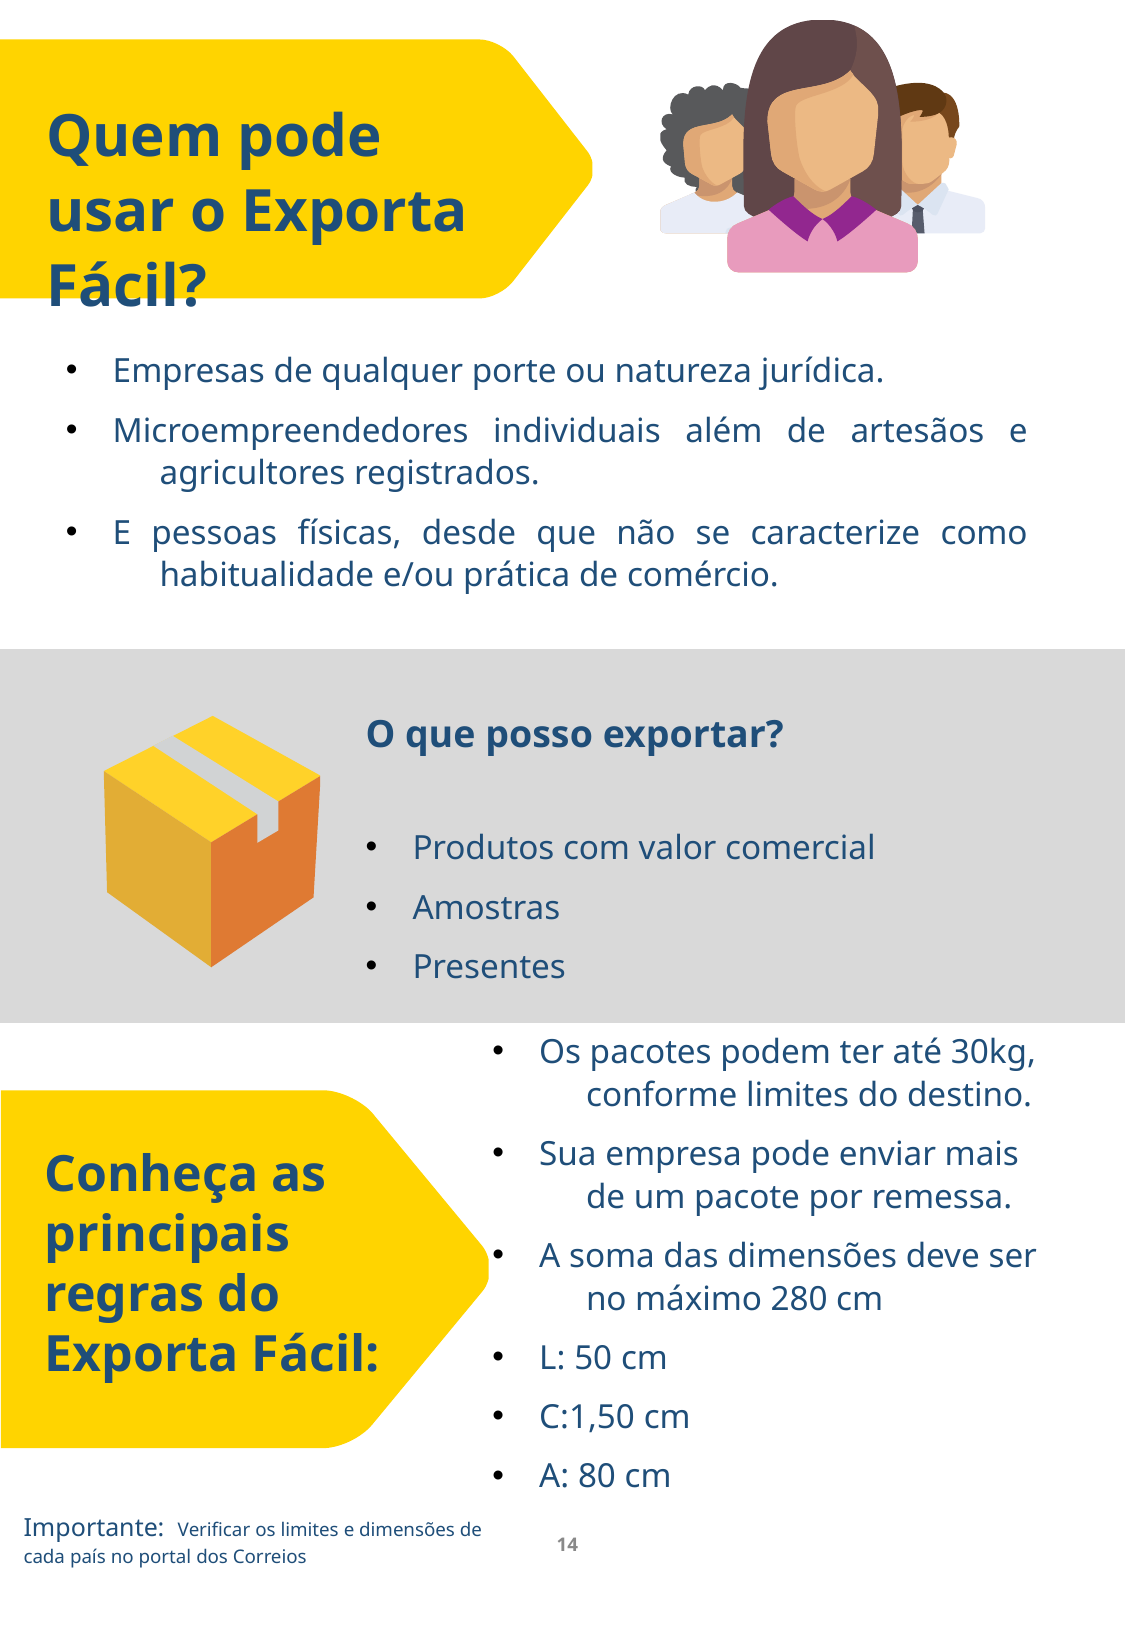

Quem pode usar o Exporta Fácil?
Empresas de qualquer porte ou natureza jurídica.
Microempreendedores individuais além de artesãos e agricultores registrados.
E pessoas físicas, desde que não se caracterize como habitualidade e/ou prática de comércio.
O que posso exportar?
Produtos com valor comercial
Amostras
Presentes
Os pacotes podem ter até 30kg, conforme limites do destino.
Sua empresa pode enviar mais de um pacote por remessa.
A soma das dimensões deve ser no máximo 280 cm
L: 50 cm
C:1,50 cm
A: 80 cm
Conheça as principais regras do Exporta Fácil:
Importante: Verificar os limites e dimensões de cada país no portal dos Correios